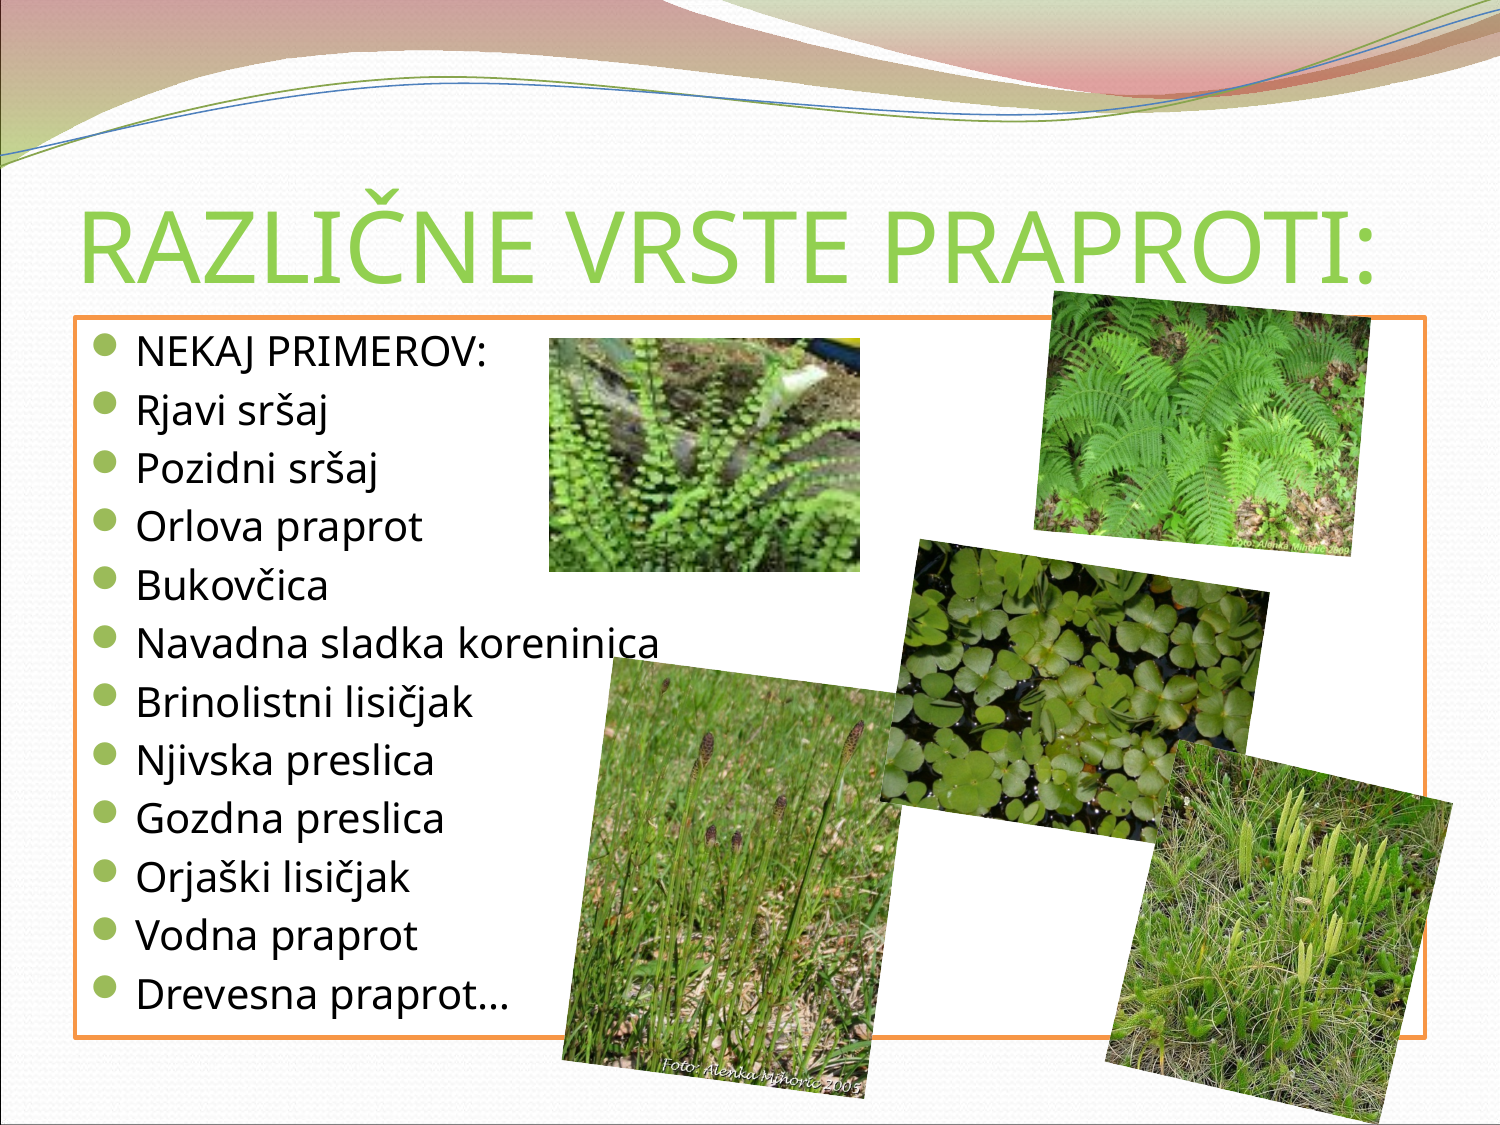

# RAZLIČNE VRSTE PRAPROTI:
NEKAJ PRIMEROV:
Rjavi sršaj
Pozidni sršaj
Orlova praprot
Bukovčica
Navadna sladka koreninica
Brinolistni lisičjak
Njivska preslica
Gozdna preslica
Orjaški lisičjak
Vodna praprot
Drevesna praprot…